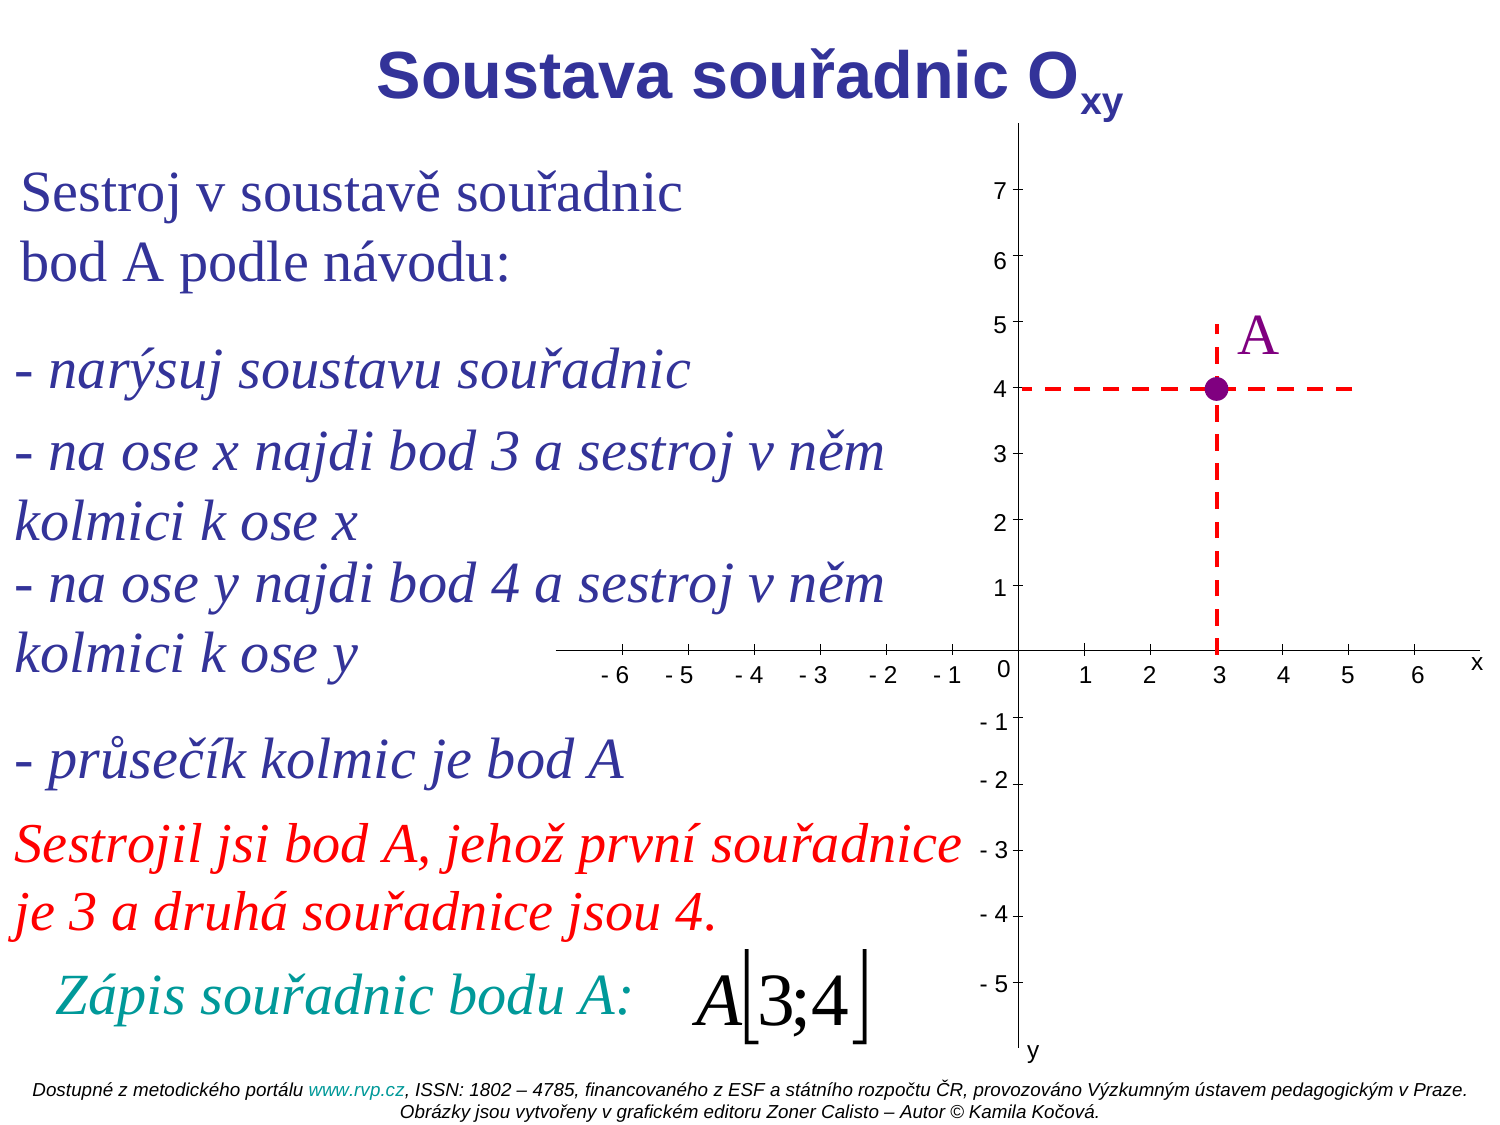

Soustava souřadnic Oxy
Sestroj v soustavě souřadnic
bod A podle návodu:
A
- narýsuj soustavu souřadnic
- na ose x najdi bod 3 a sestroj v něm kolmici k ose x
- na ose y najdi bod 4 a sestroj v něm kolmici k ose y
- průsečík kolmic je bod A
Sestrojil jsi bod A, jehož první souřadnice
je 3 a druhá souřadnice jsou 4.
Zápis souřadnic bodu A:
Dostupné z metodického portálu www.rvp.cz, ISSN: 1802 – 4785, financovaného z ESF a státního rozpočtu ČR, provozováno Výzkumným ústavem pedagogickým v Praze. Obrázky jsou vytvořeny v grafickém editoru Zoner Calisto – Autor © Kamila Kočová.